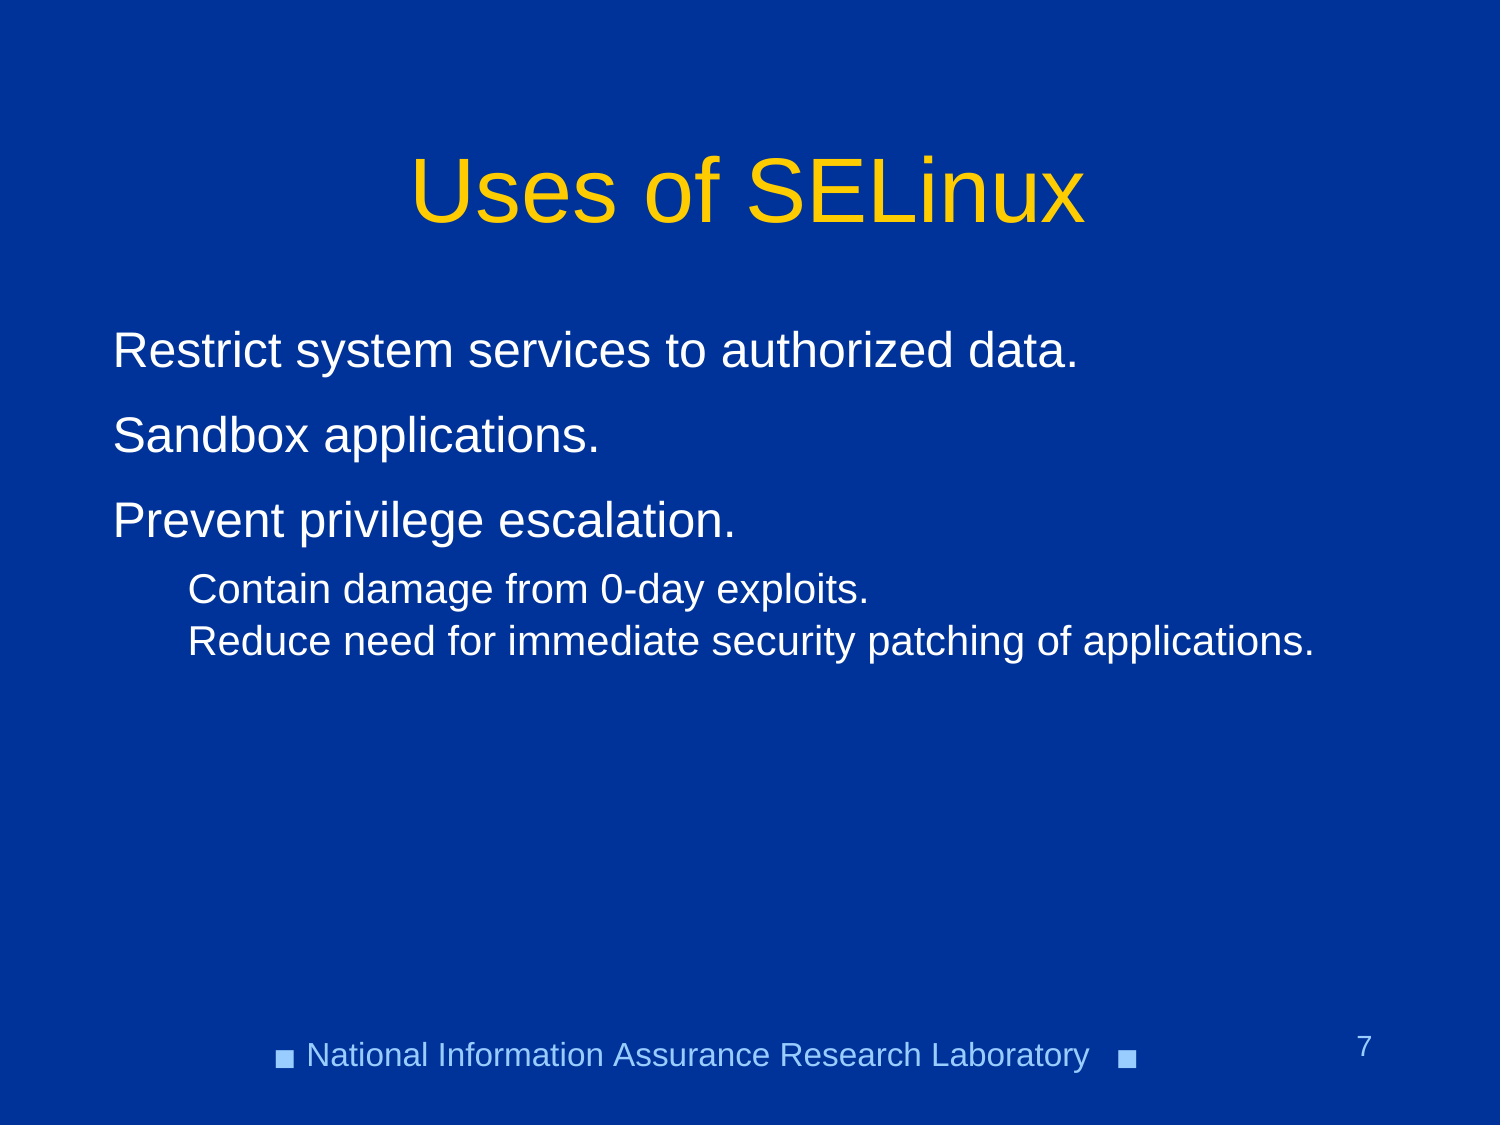

# Uses of SELinux
Restrict system services to authorized data.
Sandbox applications.
Prevent privilege escalation.
Contain damage from 0-day exploits.
Reduce need for immediate security patching of applications.